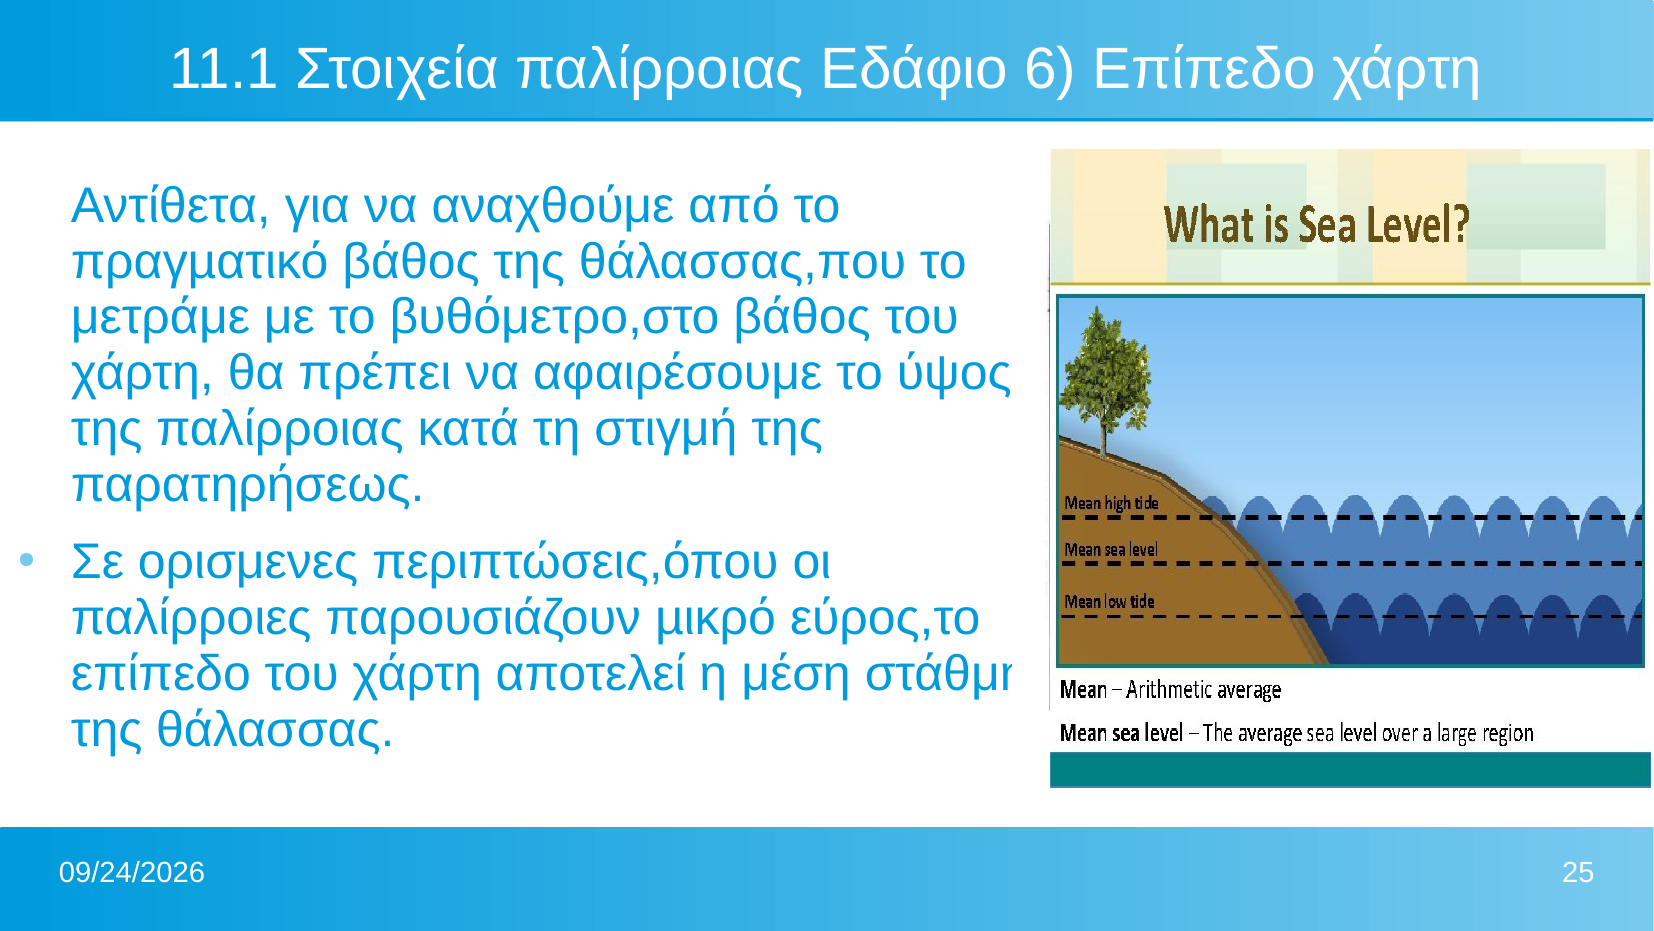

# 11.1 Στοιχεία παλίρροιας Εδάφιο 6) Επίπεδο χάρτη
Αντίθετα, για να αναχθούμε από το πραγµατικό βάθος της θάλασσας,που το μετράμε με το βυθόμετρο,στο βάθος του χάρτη, θα πρέπει να αφαιρέσουμε το ύψος της παλίρρoιας κατά τη στιγμή της παρατηρήσεως.
Σε oρισμενες περιπτώσεις,όπου οι παλίρροιες παρουσιάζουν µικρό εύρος,το επίπεδο του χάρτη αποτελεί η μέση στάθμη της θάλασσας.
25